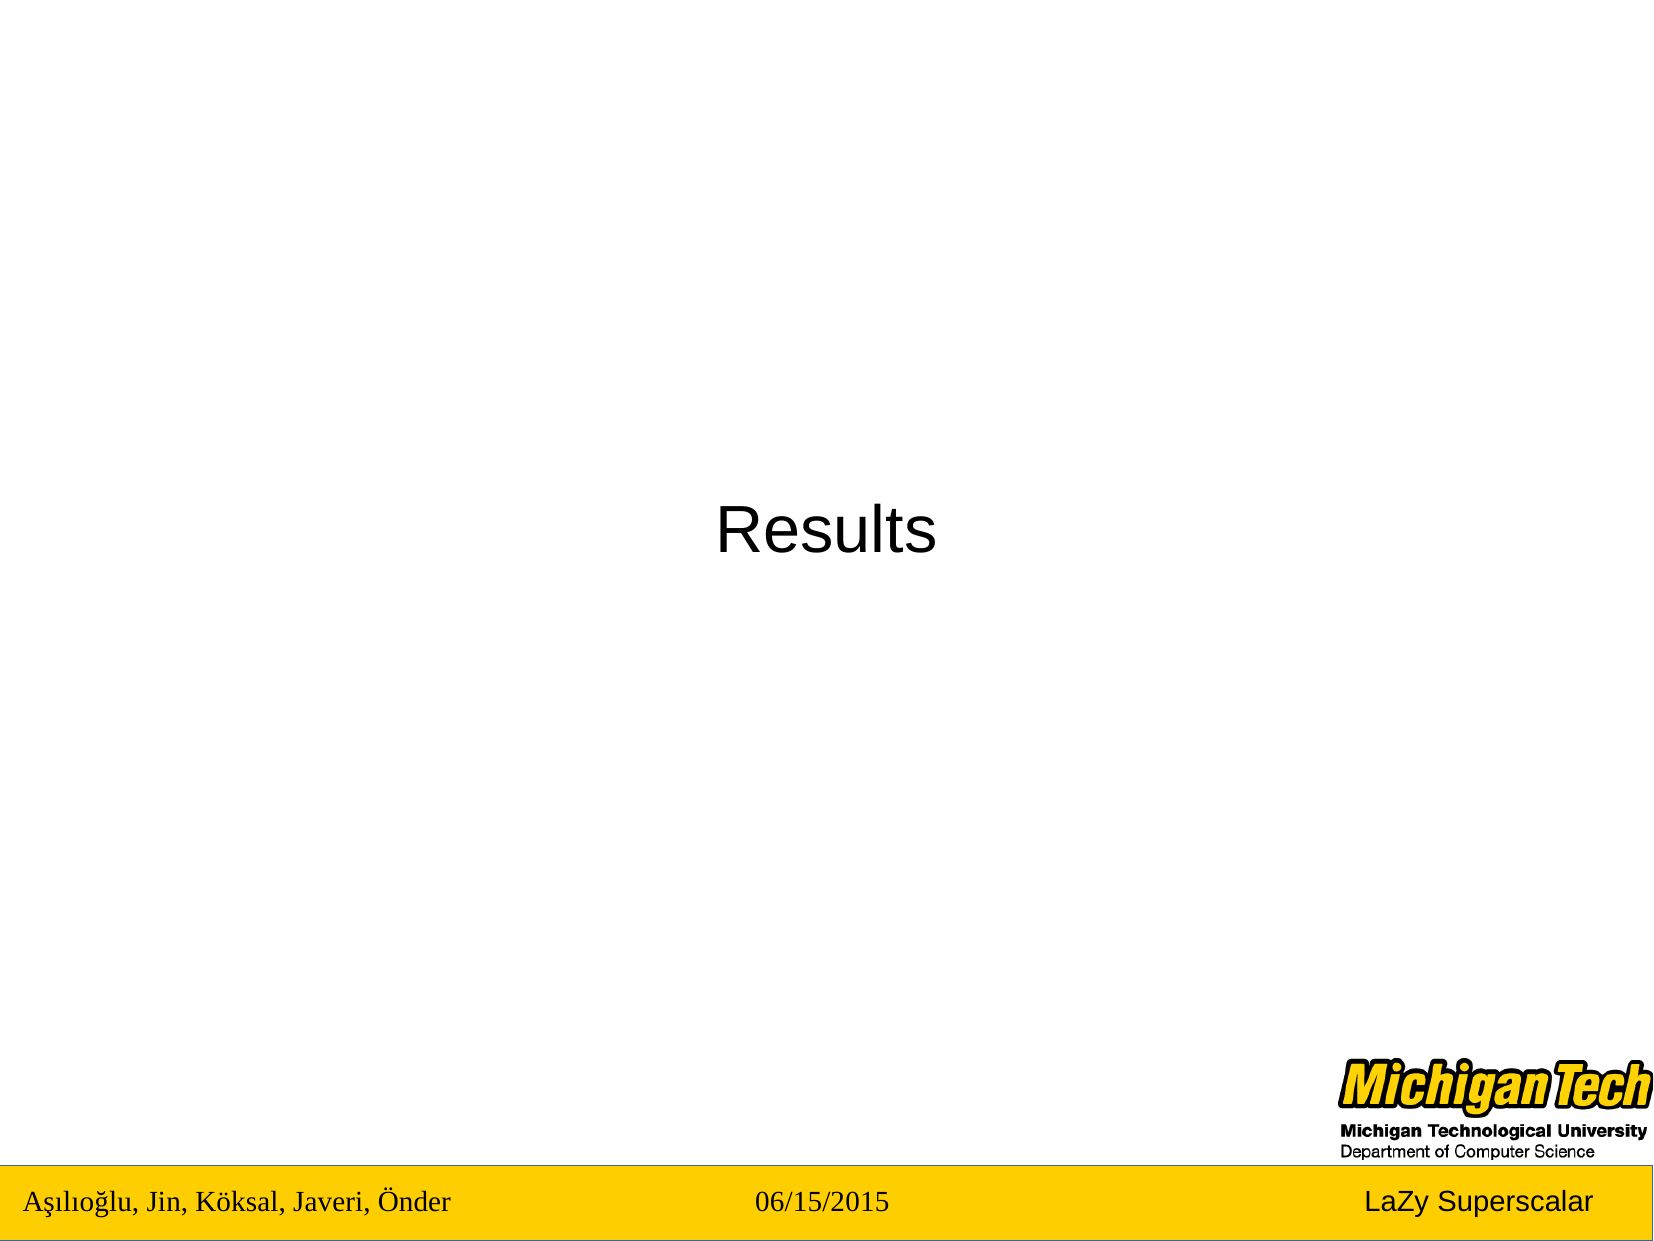

# Results
Aşılıoğlu, Jin, Köksal, Javeri, Önder
06/15/2015